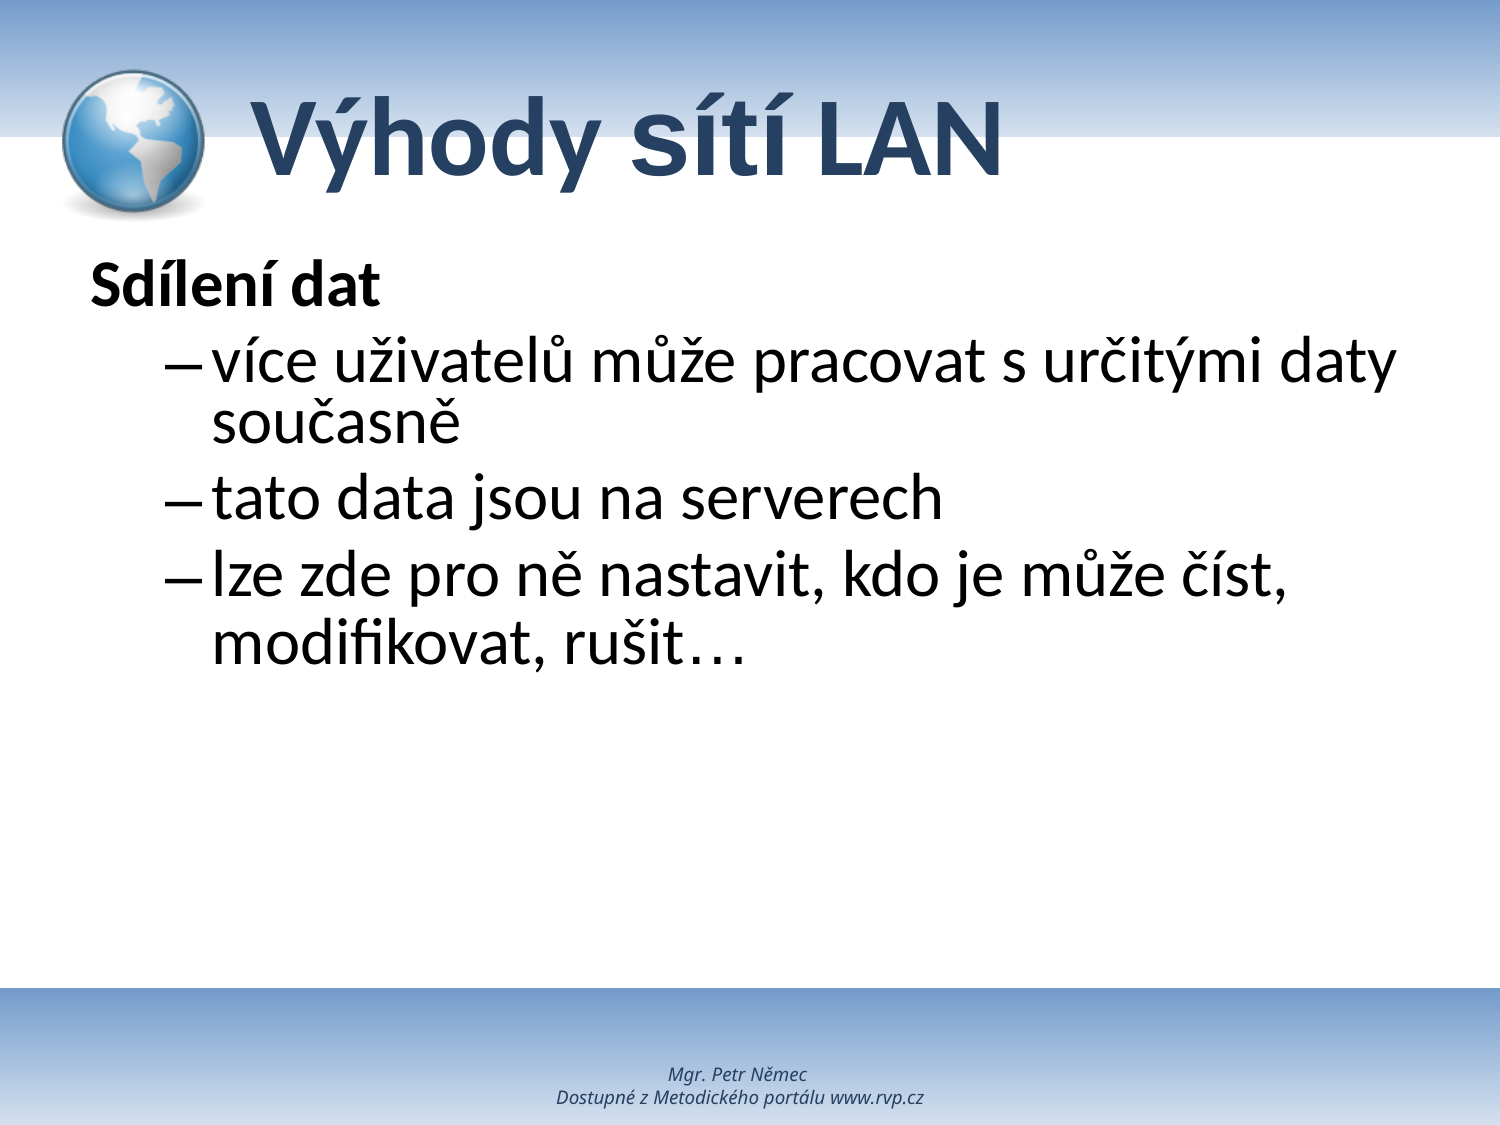

# Výhody sítí LAN
Sdílení dat
více uživatelů může pracovat s určitými daty současně
tato data jsou na serverech
lze zde pro ně nastavit, kdo je může číst, modifikovat, rušit…